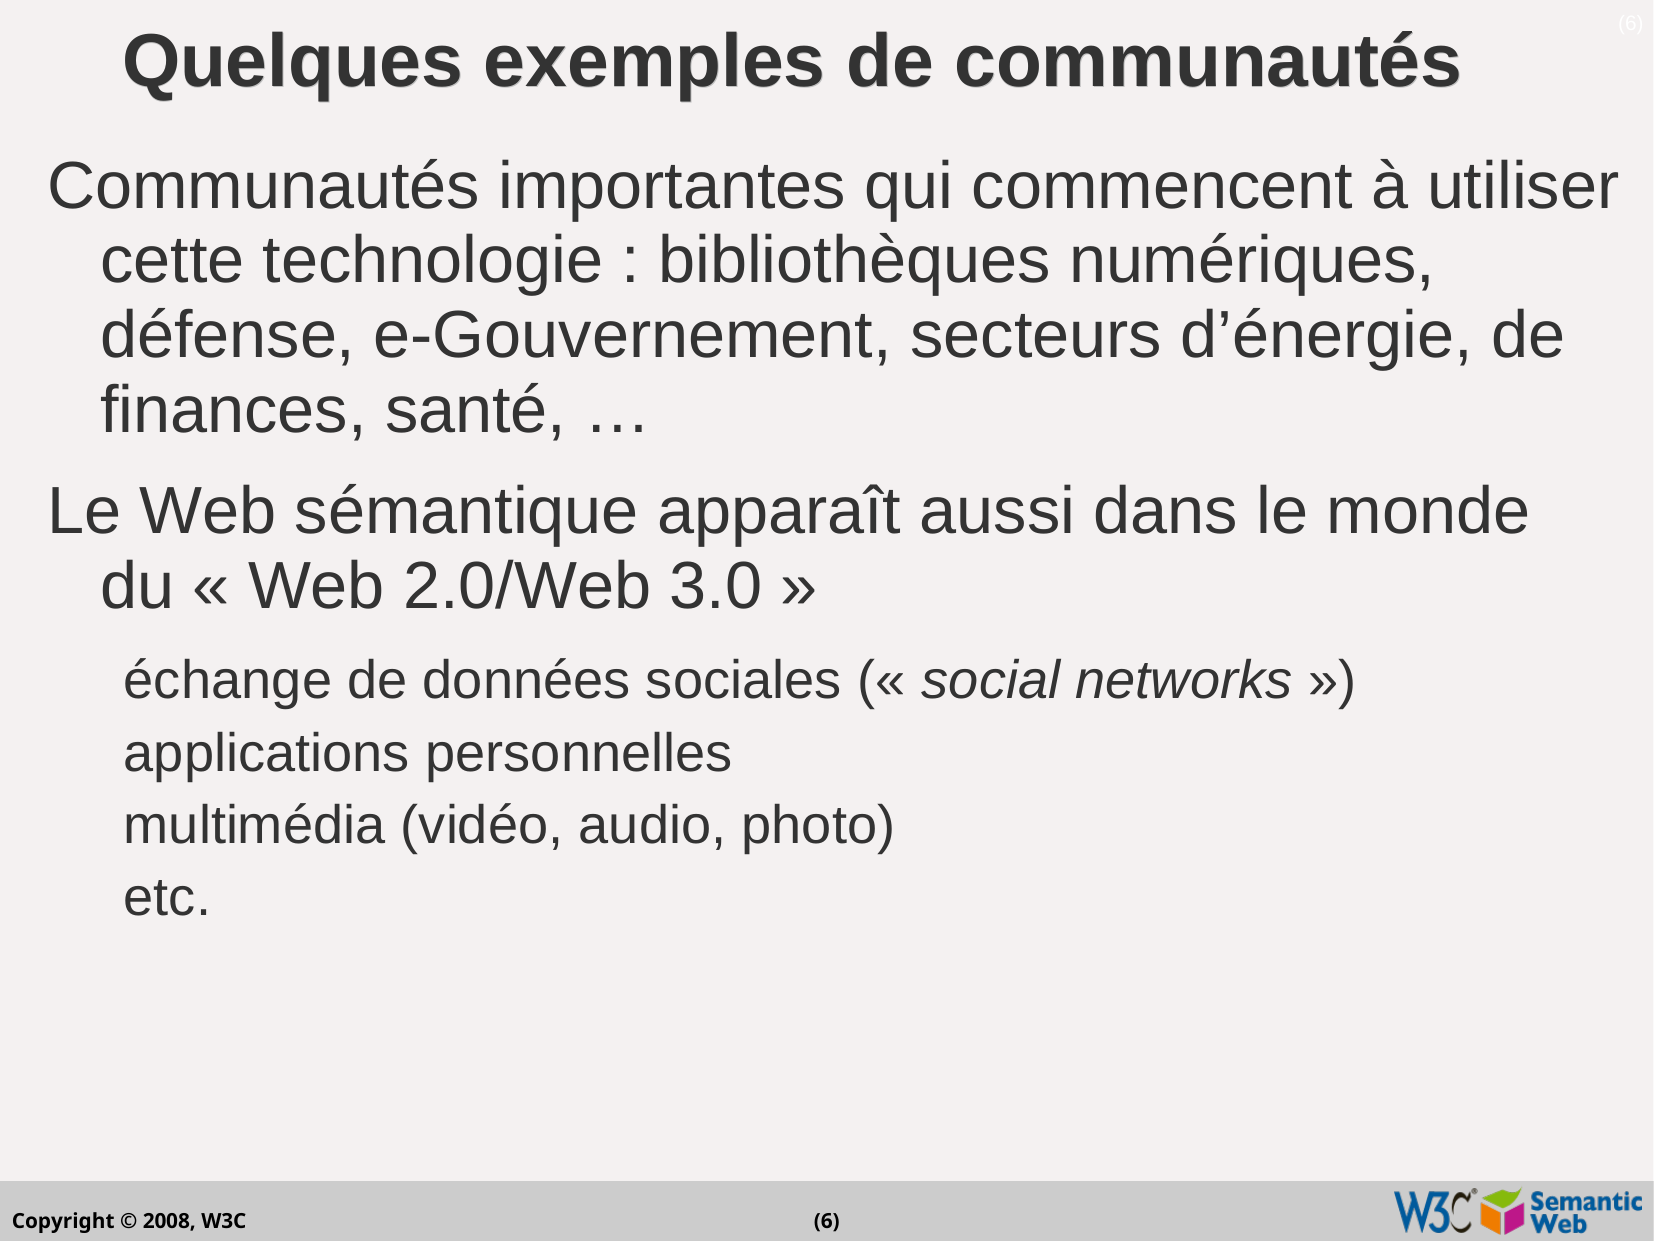

# Quelques exemples de communautés
Communautés importantes qui commencent à utiliser cette technologie : bibliothèques numériques, défense, e-Gouvernement, secteurs d’énergie, de finances, santé, …
Le Web sémantique apparaît aussi dans le monde du « Web 2.0/Web 3.0 »
échange de données sociales (« social networks »)
applications personnelles
multimédia (vidéo, audio, photo)
etc.